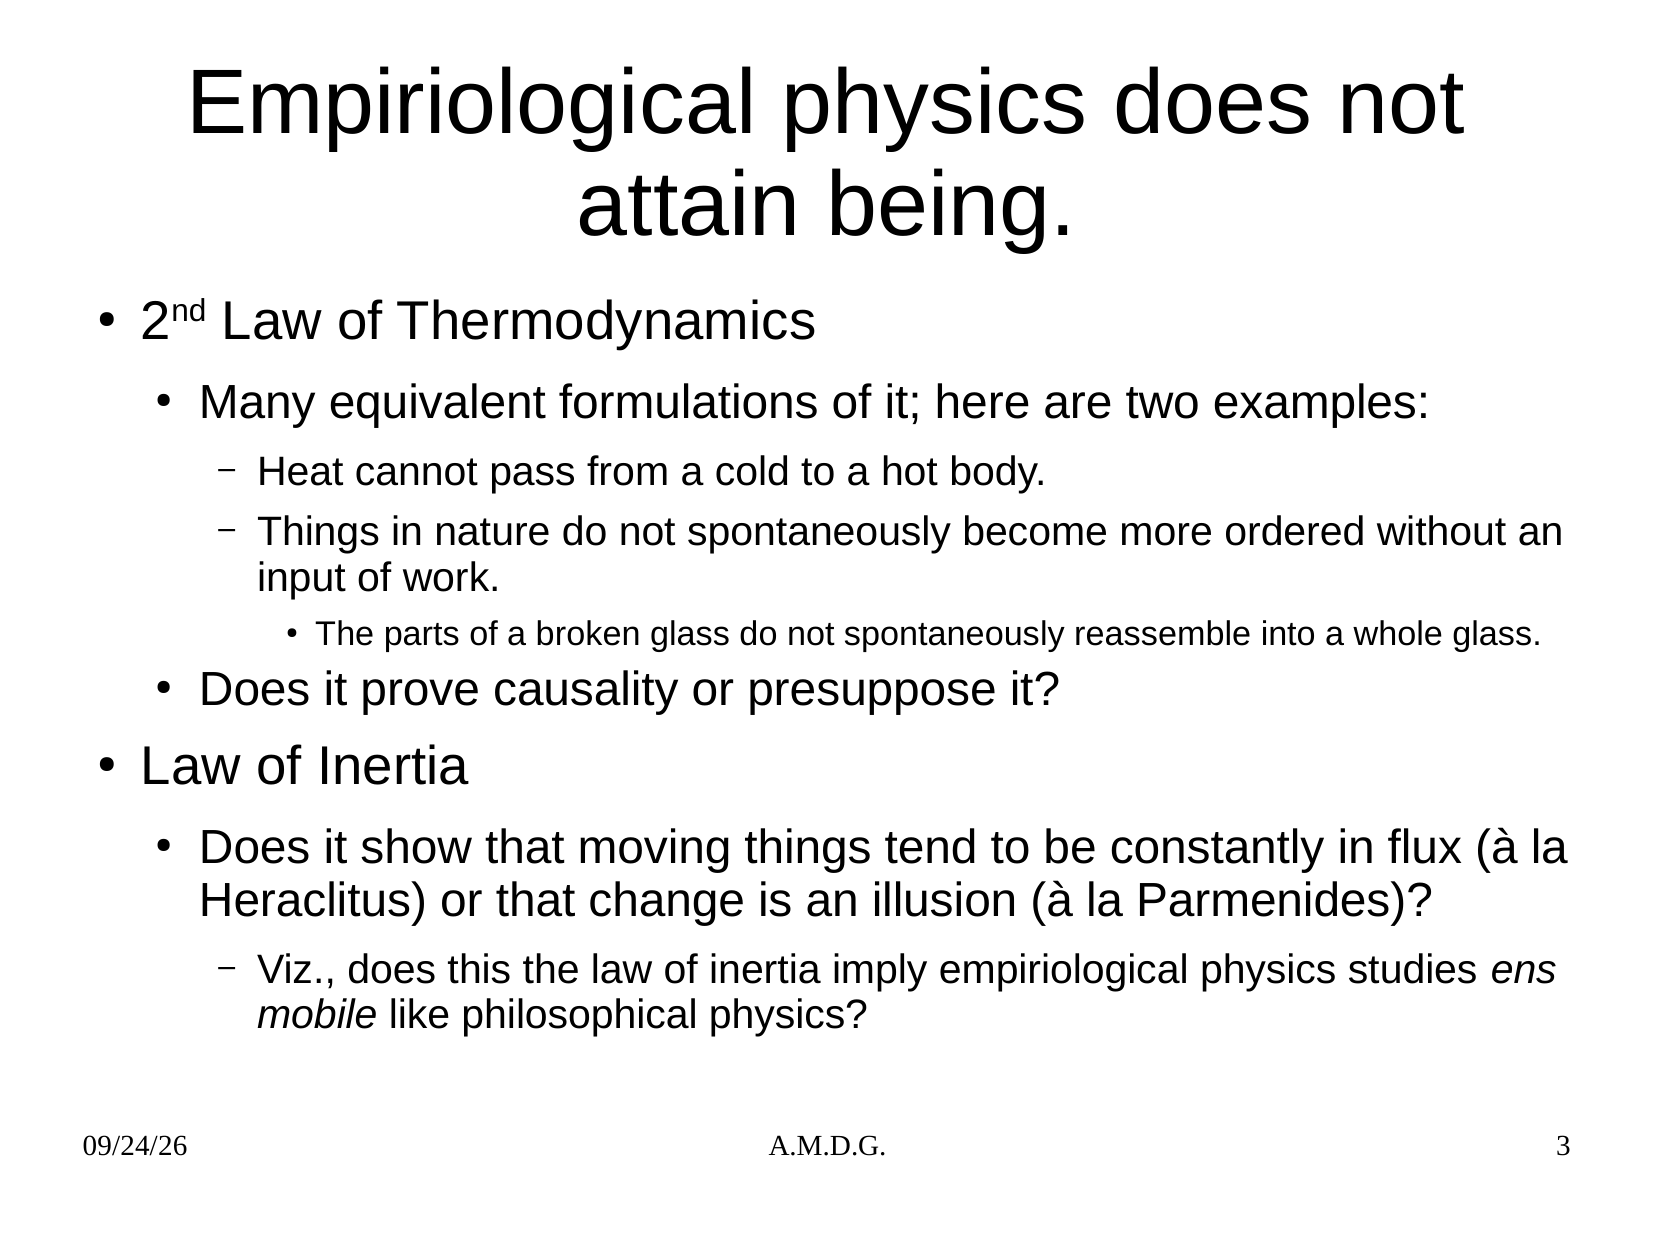

# Empiriological physics does not attain being.
2nd Law of Thermodynamics
Many equivalent formulations of it; here are two examples:
Heat cannot pass from a cold to a hot body.
Things in nature do not spontaneously become more ordered without an input of work.
The parts of a broken glass do not spontaneously reassemble into a whole glass.
Does it prove causality or presuppose it?
Law of Inertia
Does it show that moving things tend to be constantly in flux (à la Heraclitus) or that change is an illusion (à la Parmenides)?
Viz., does this the law of inertia imply empiriological physics studies ens mobile like philosophical physics?
A.M.D.G.
3